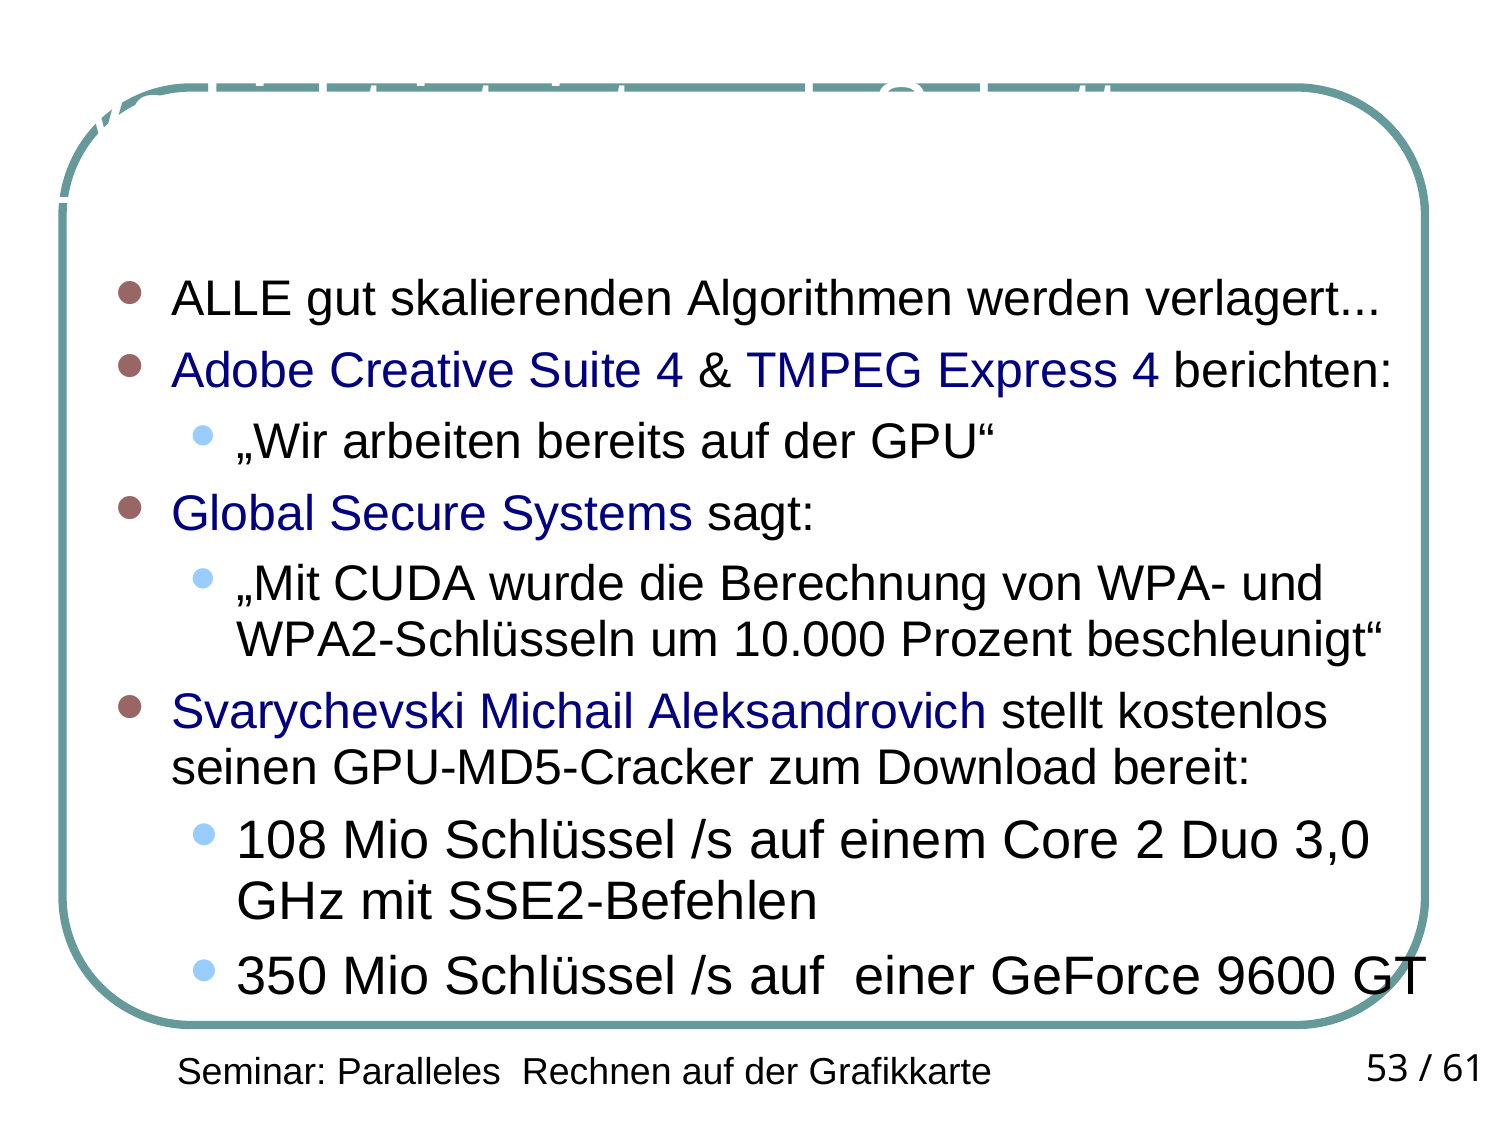

# Wo Licht ist, ist auch Schatten
ALLE gut skalierenden Algorithmen werden verlagert...
Adobe Creative Suite 4 & TMPEG Express 4 berichten:
„Wir arbeiten bereits auf der GPU“
Global Secure Systems sagt:
„Mit CUDA wurde die Berechnung von WPA- und WPA2-Schlüsseln um 10.000 Prozent beschleunigt“
Svarychevski Michail Aleksandrovich stellt kostenlos seinen GPU-MD5-Cracker zum Download bereit:
108 Mio Schlüssel /s auf einem Core 2 Duo 3,0 GHz mit SSE2-Befehlen
350 Mio Schlüssel /s auf einer GeForce 9600 GT
Seminar: Paralleles Rechnen auf der Grafikkarte
53